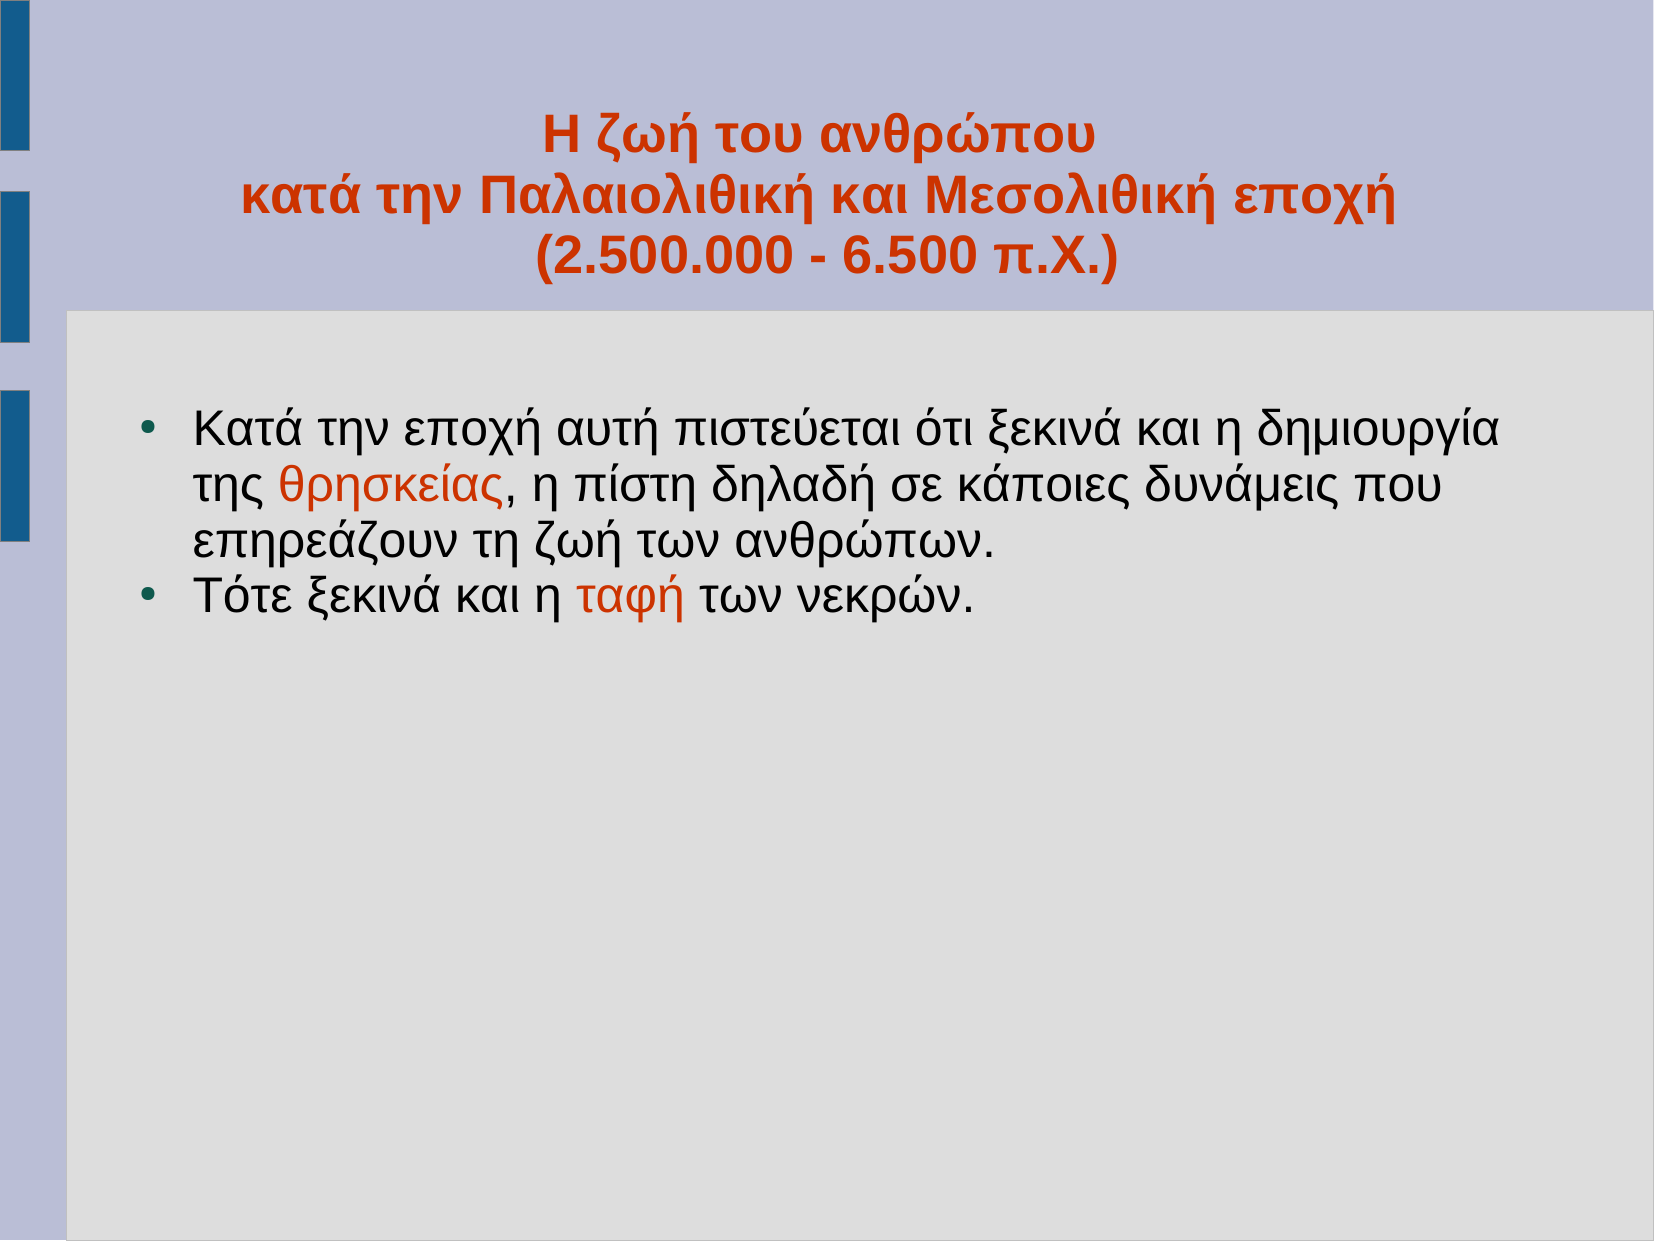

# Η ζωή του ανθρώπου κατά την Παλαιολιθική και Μεσολιθική εποχή (2.500.000 - 6.500 π.Χ.)
Κατά την εποχή αυτή πιστεύεται ότι ξεκινά και η δημιουργία της θρησκείας, η πίστη δηλαδή σε κάποιες δυνάμεις που επηρεάζουν τη ζωή των ανθρώπων.
Τότε ξεκινά και η ταφή των νεκρών.